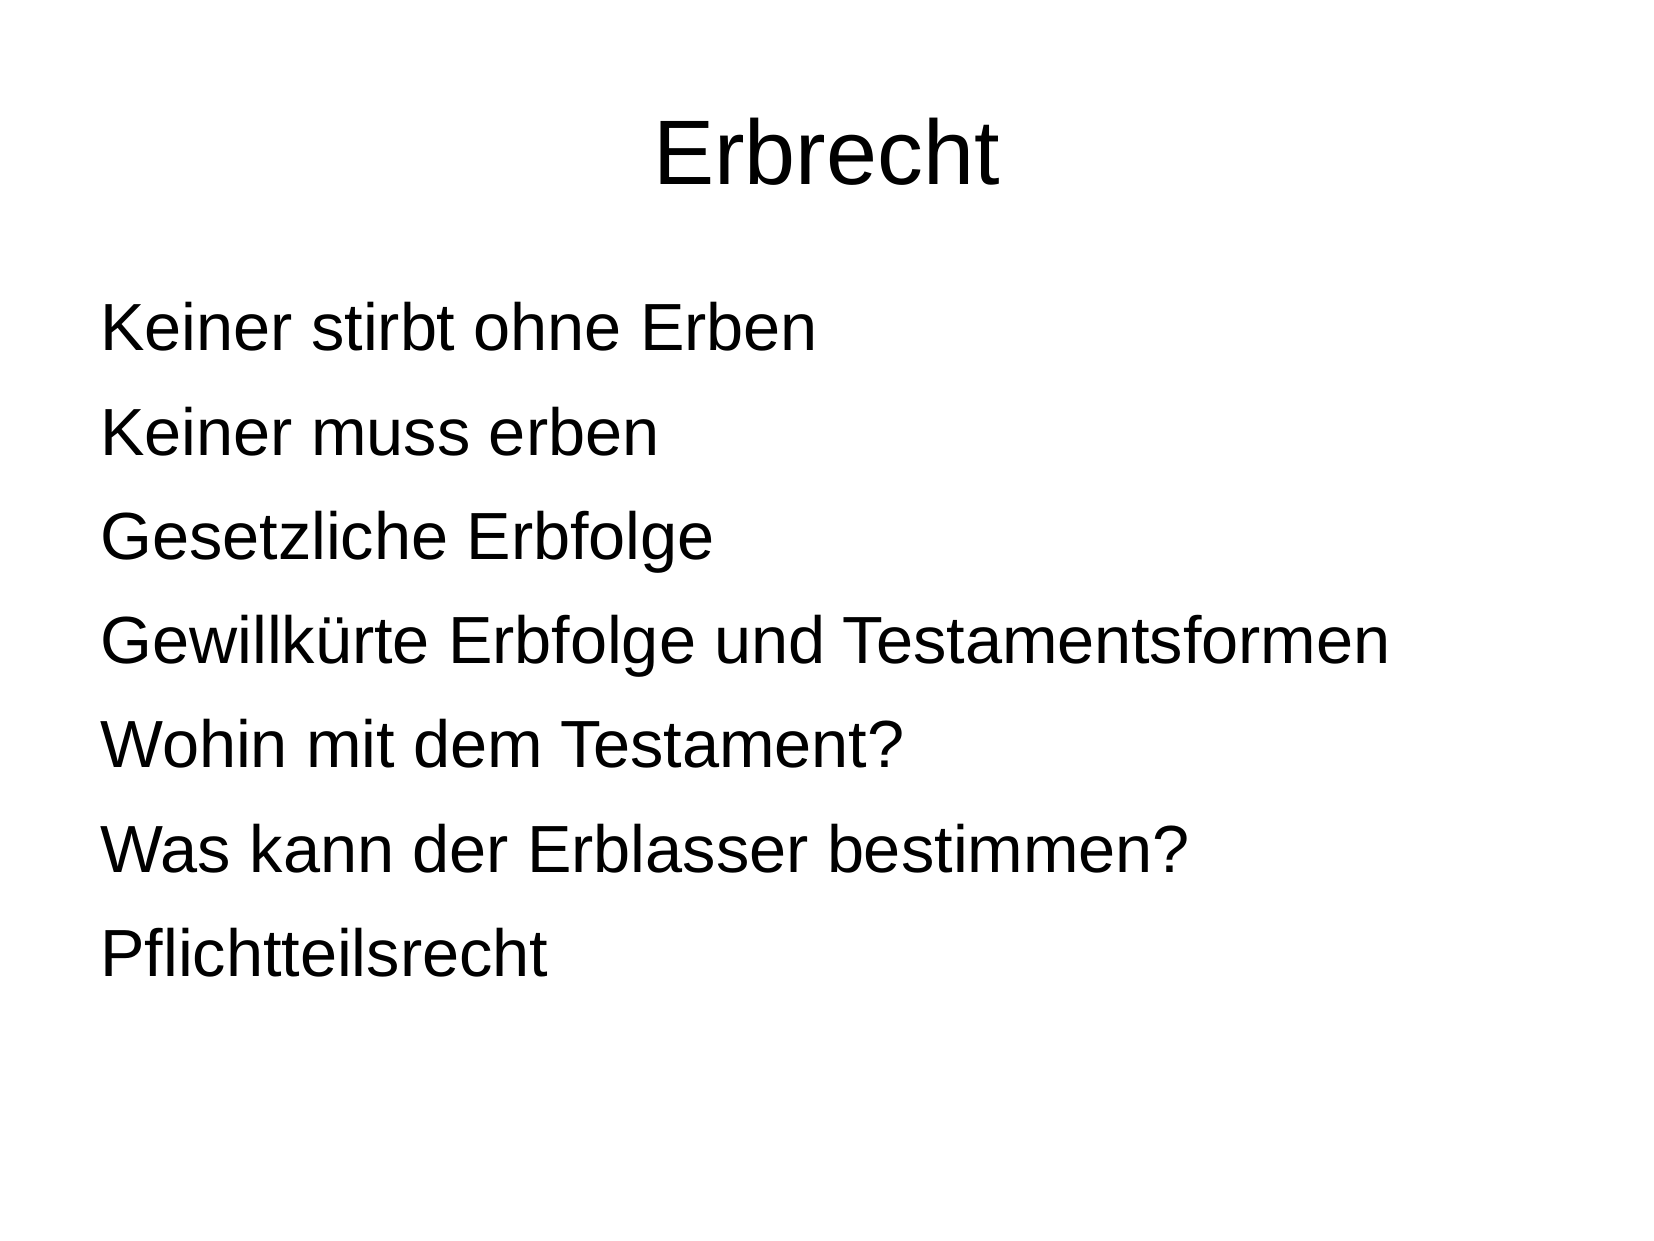

# Erbrecht
Keiner stirbt ohne Erben
Keiner muss erben
Gesetzliche Erbfolge
Gewillkürte Erbfolge und Testamentsformen
Wohin mit dem Testament?
Was kann der Erblasser bestimmen?
Pflichtteilsrecht